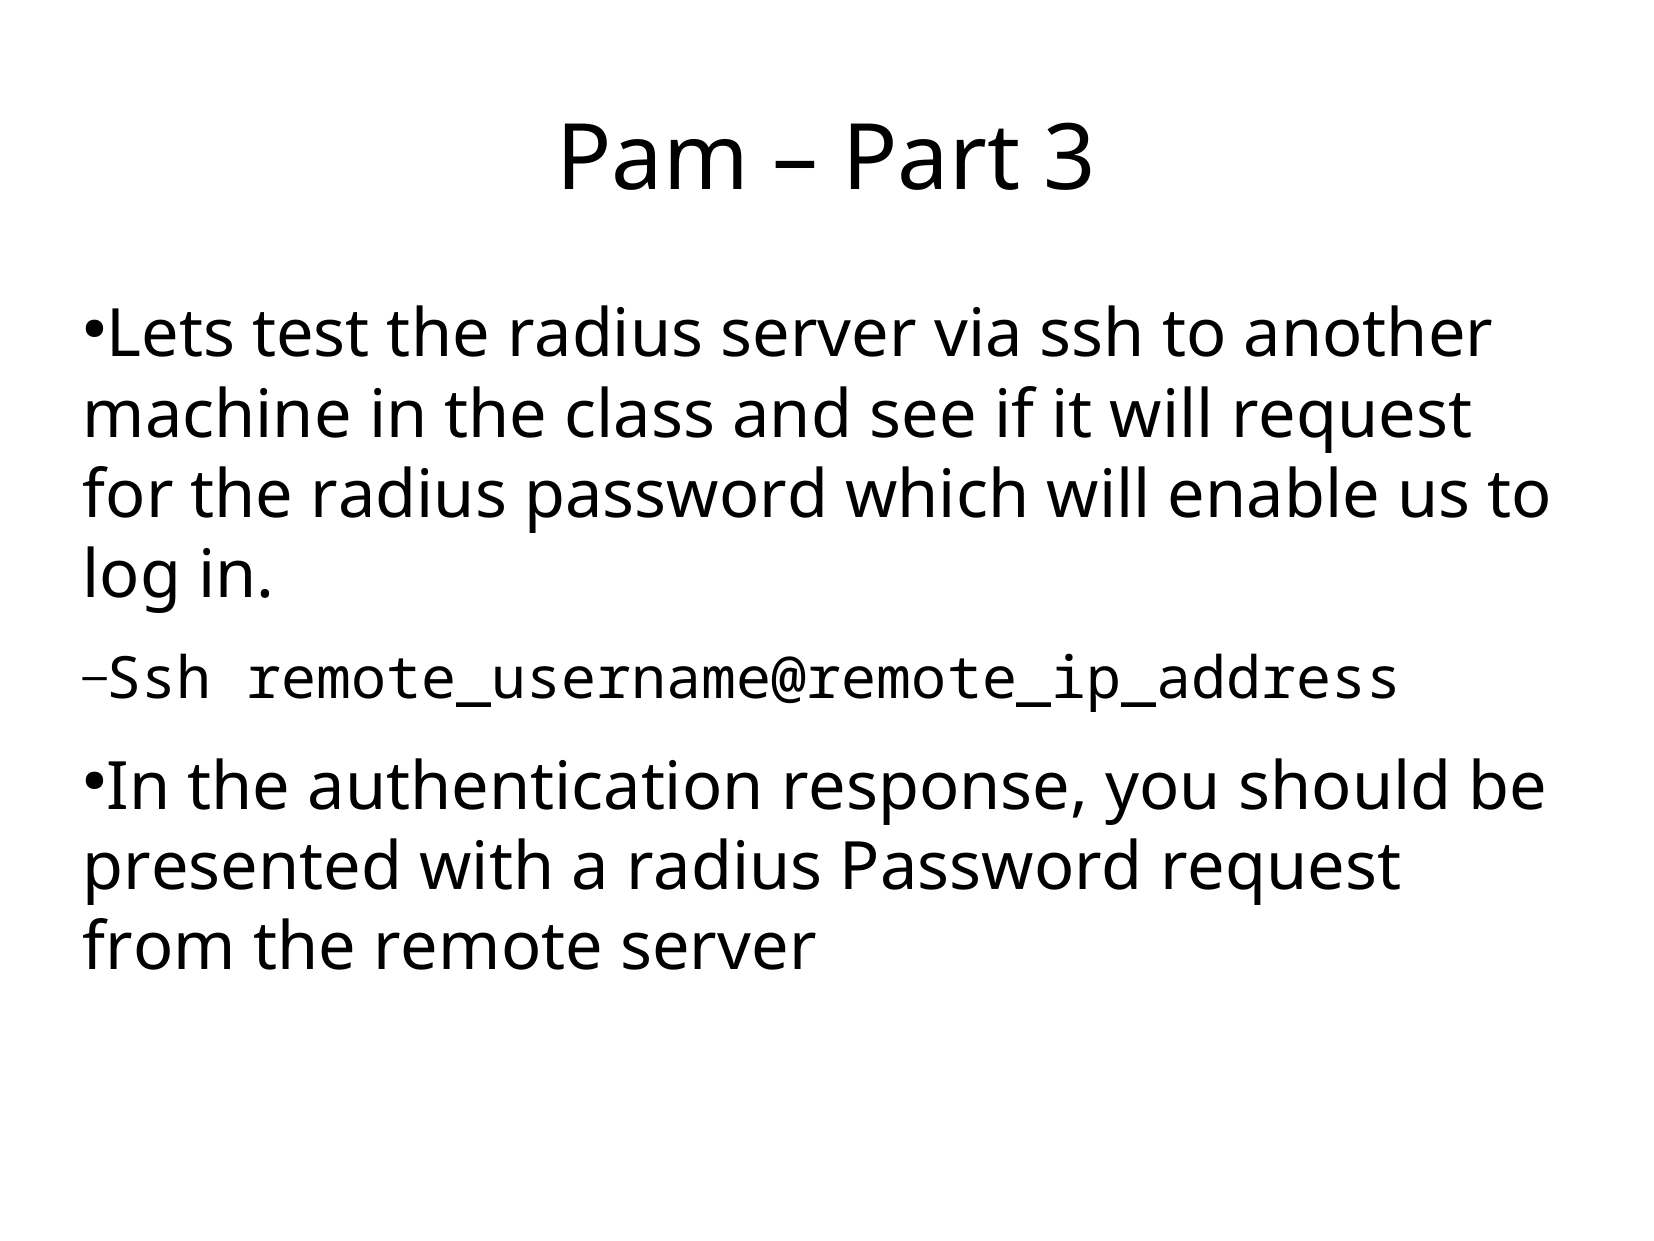

# Pam – Part 3
Lets test the radius server via ssh to another machine in the class and see if it will request for the radius password which will enable us to log in.
Ssh remote_username@remote_ip_address
In the authentication response, you should be presented with a radius Password request from the remote server